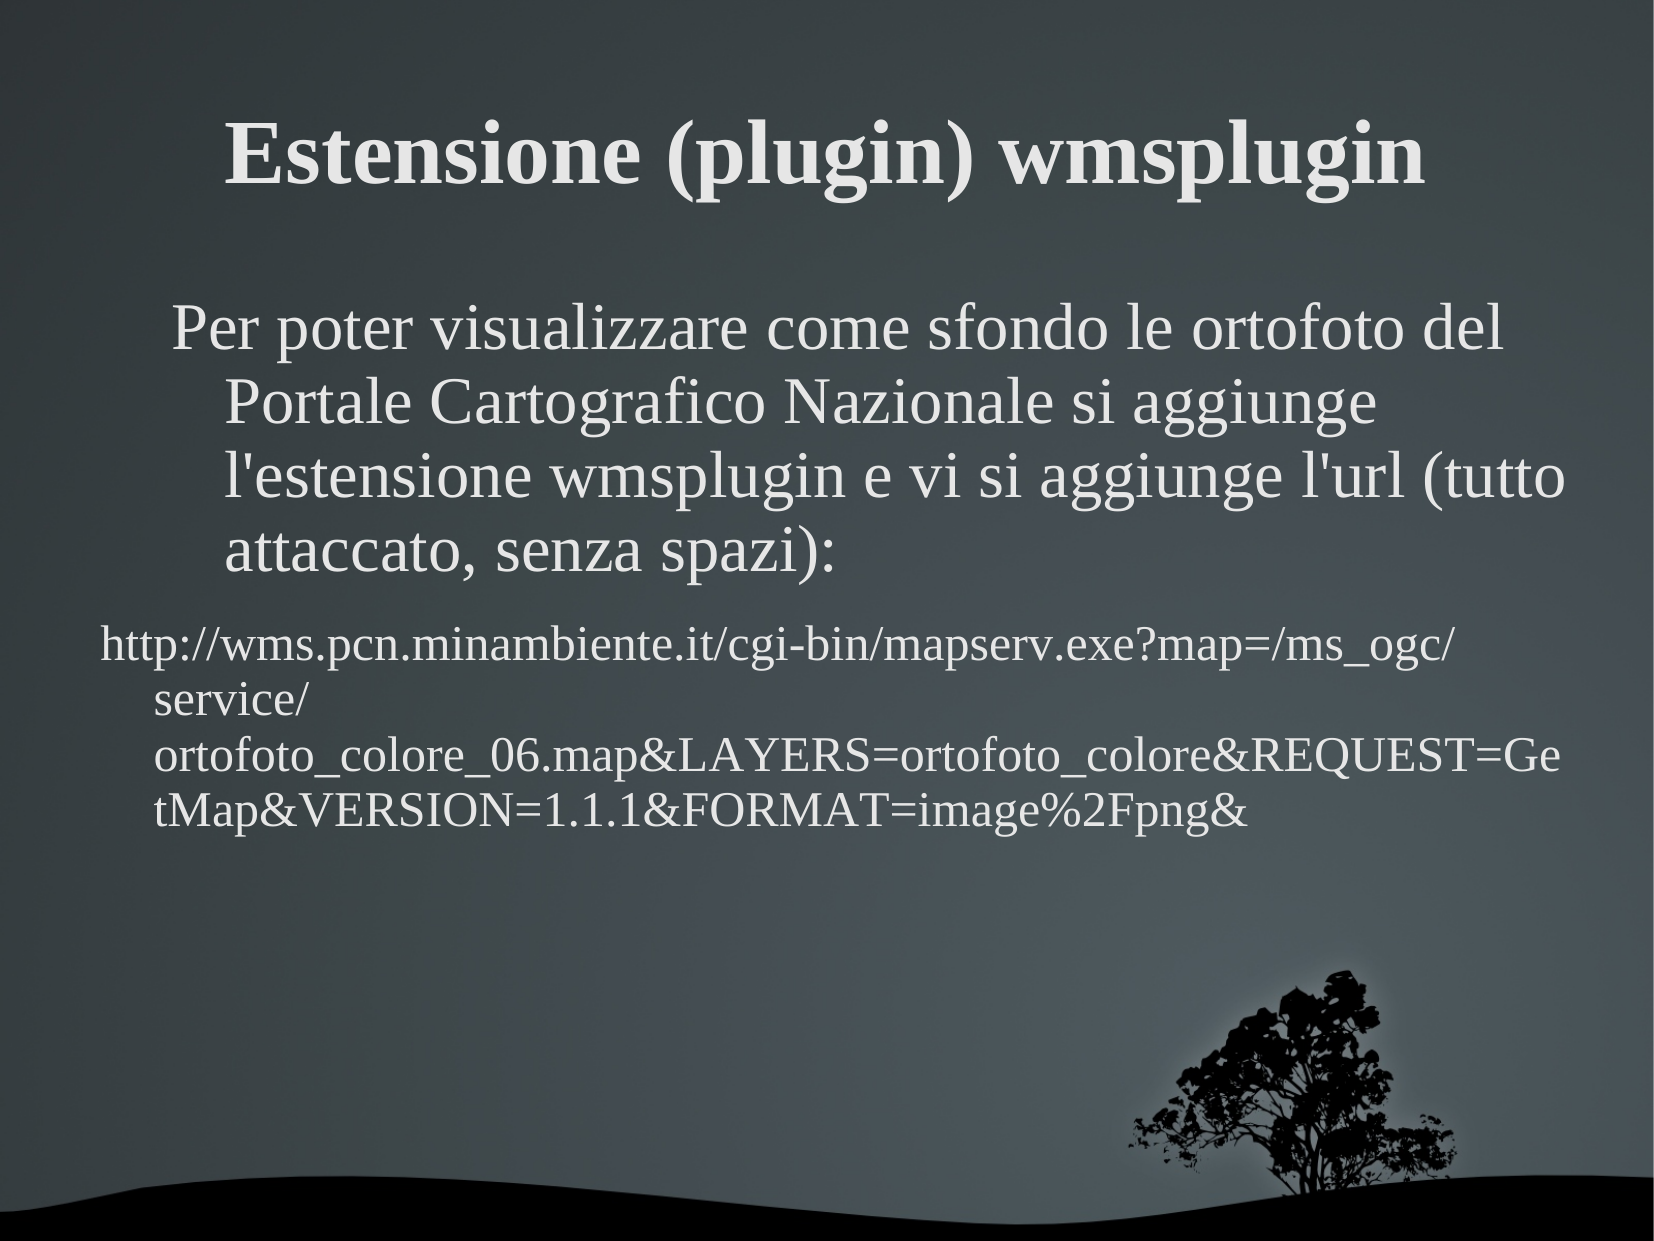

# Estensione (plugin) wmsplugin
Per poter visualizzare come sfondo le ortofoto del Portale Cartografico Nazionale si aggiunge l'estensione wmsplugin e vi si aggiunge l'url (tutto attaccato, senza spazi):
http://wms.pcn.minambiente.it/cgi-bin/mapserv.exe?map=/ms_ogc/service/ortofoto_colore_06.map&LAYERS=ortofoto_colore&REQUEST=GetMap&VERSION=1.1.1&FORMAT=image%2Fpng&